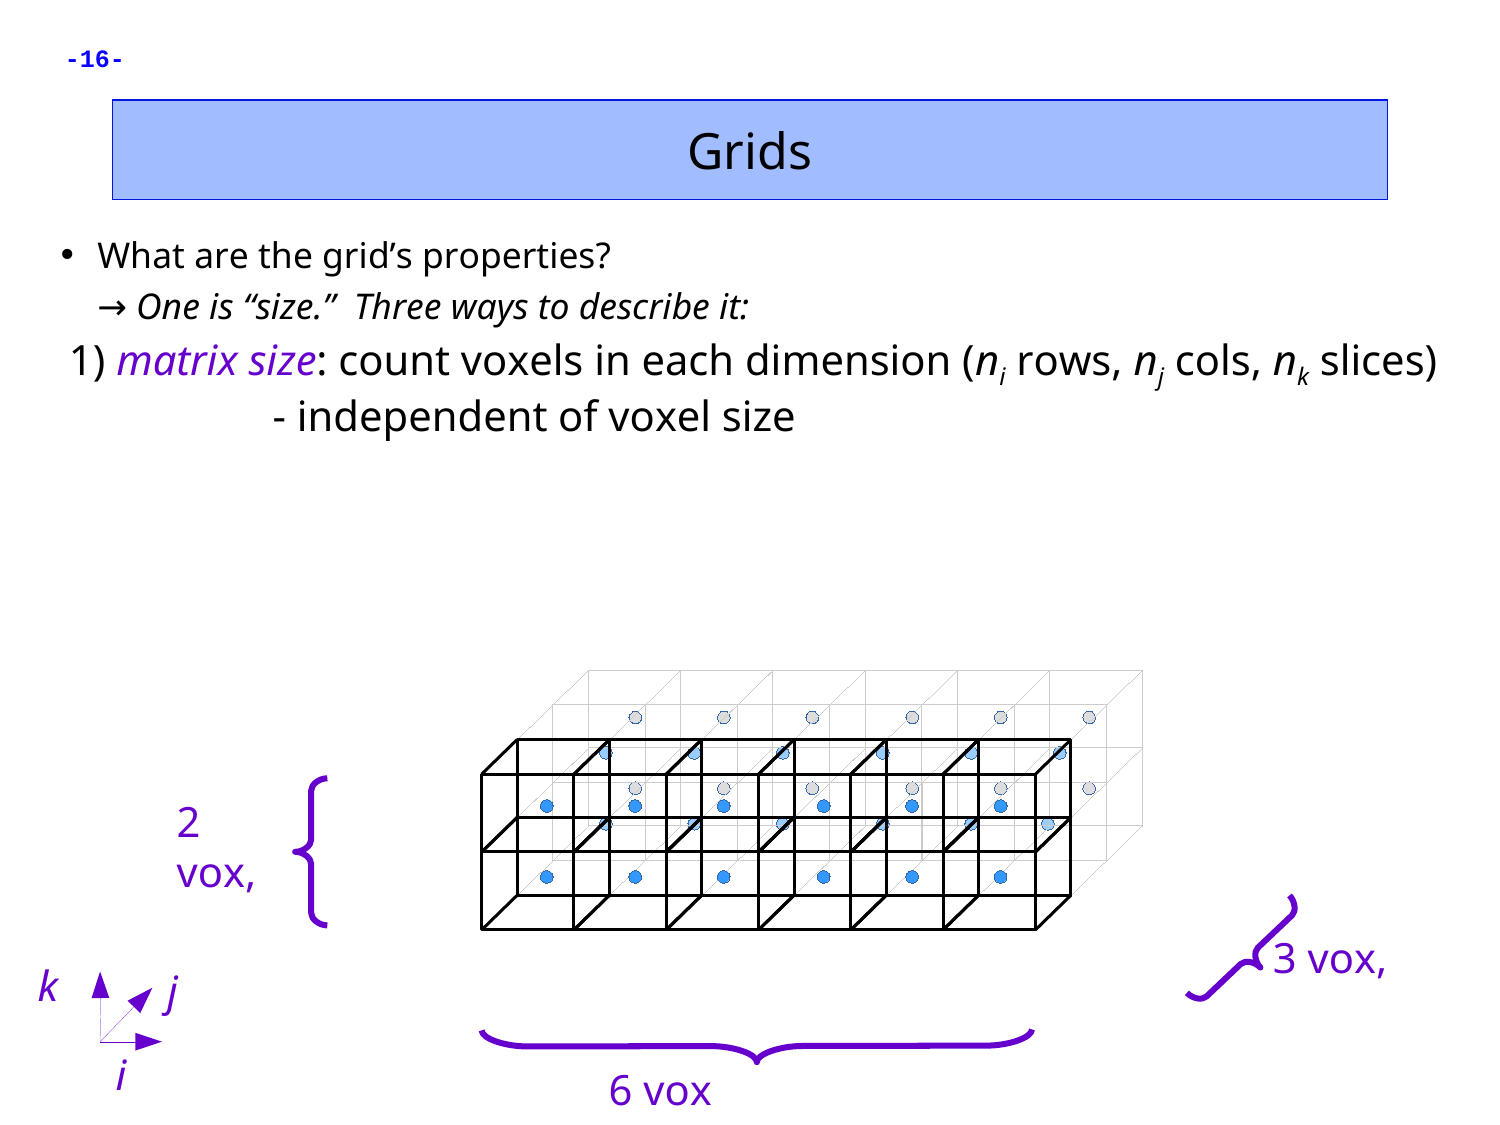

Grids
What are the grid’s properties?
→ One is “size.” Three ways to describe it:
1) matrix size: count voxels in each dimension (ni rows, nj cols, nk slices)
		 - independent of voxel size
2 vox,
3 vox,
k
j
i
6 vox